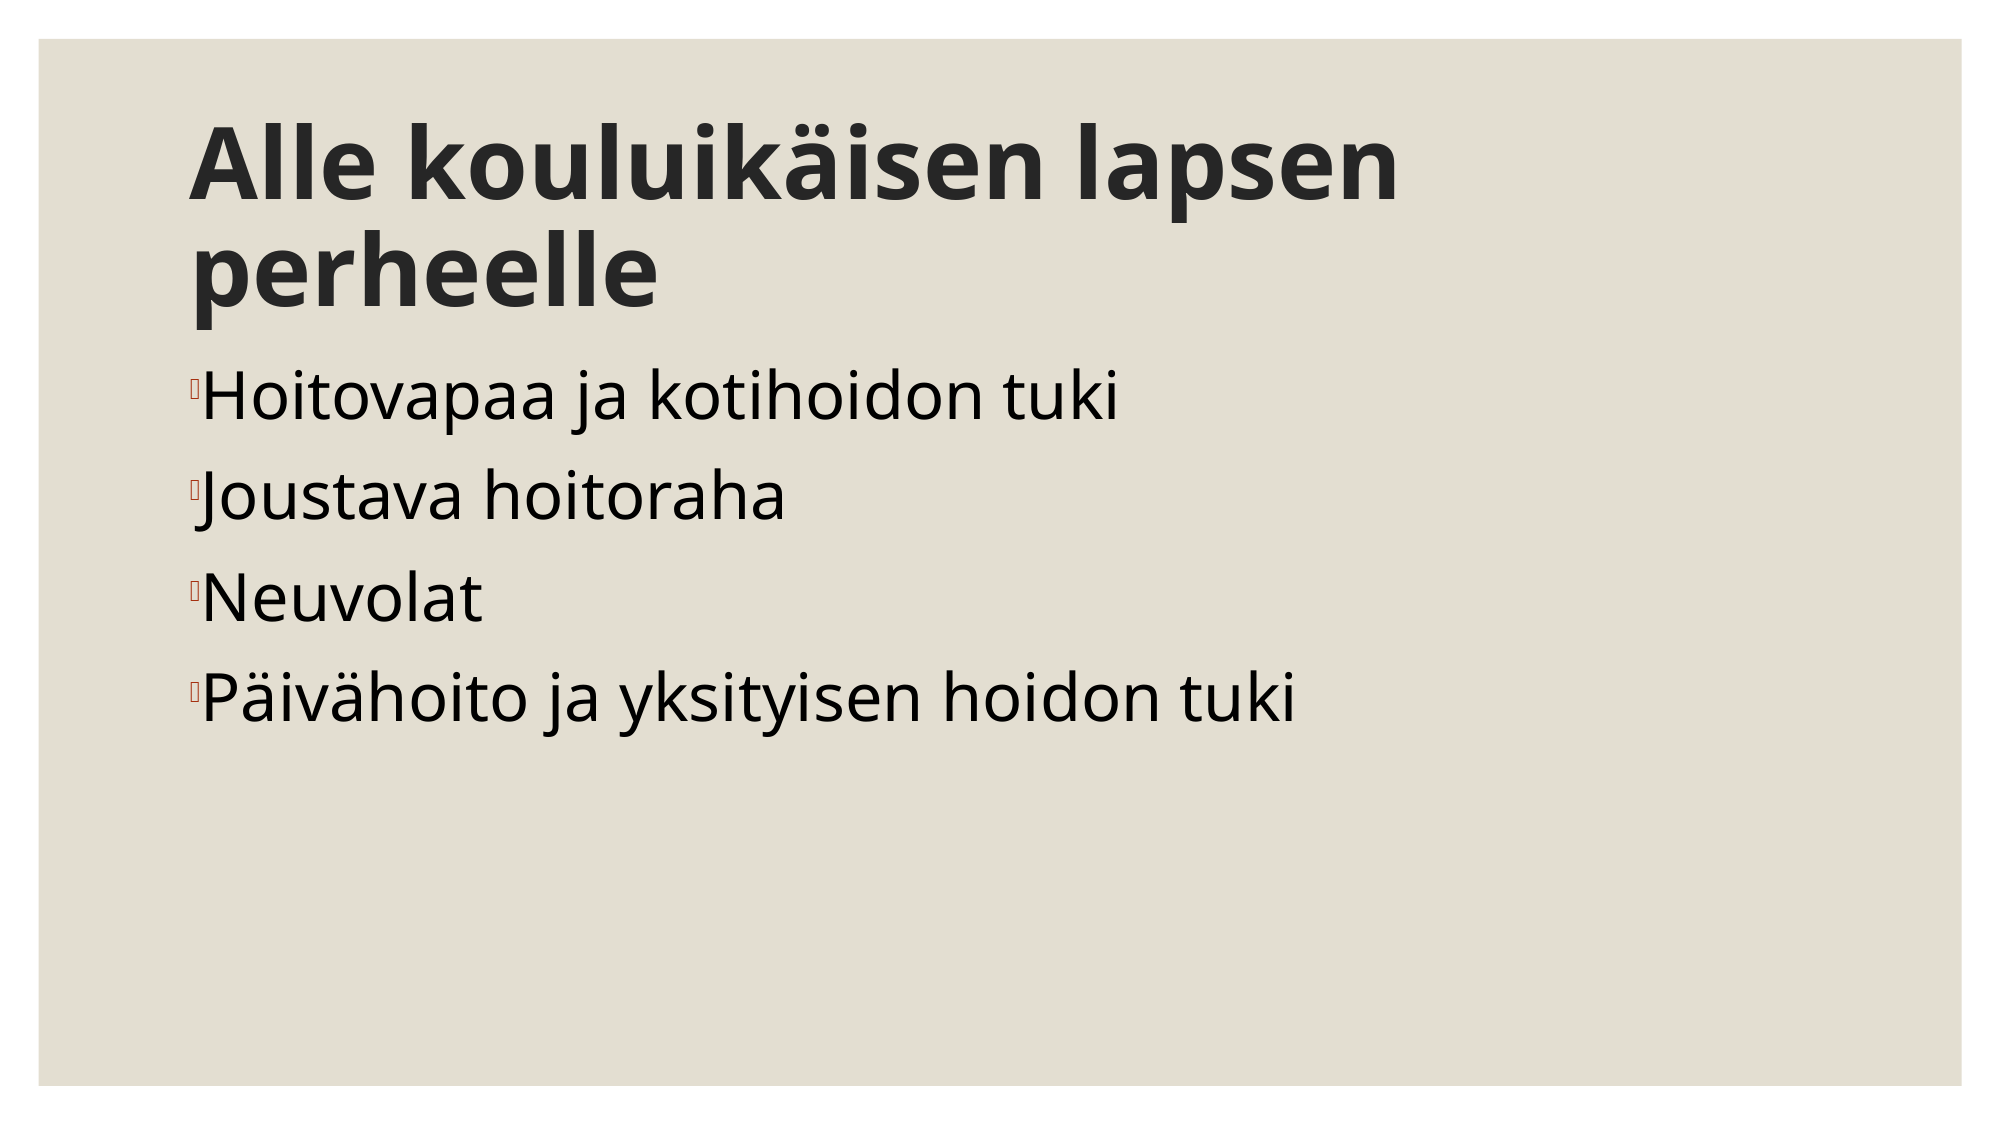

# Alle kouluikäisen lapsen perheelle
Hoitovapaa ja kotihoidon tuki
Joustava hoitoraha
Neuvolat
Päivähoito ja yksityisen hoidon tuki